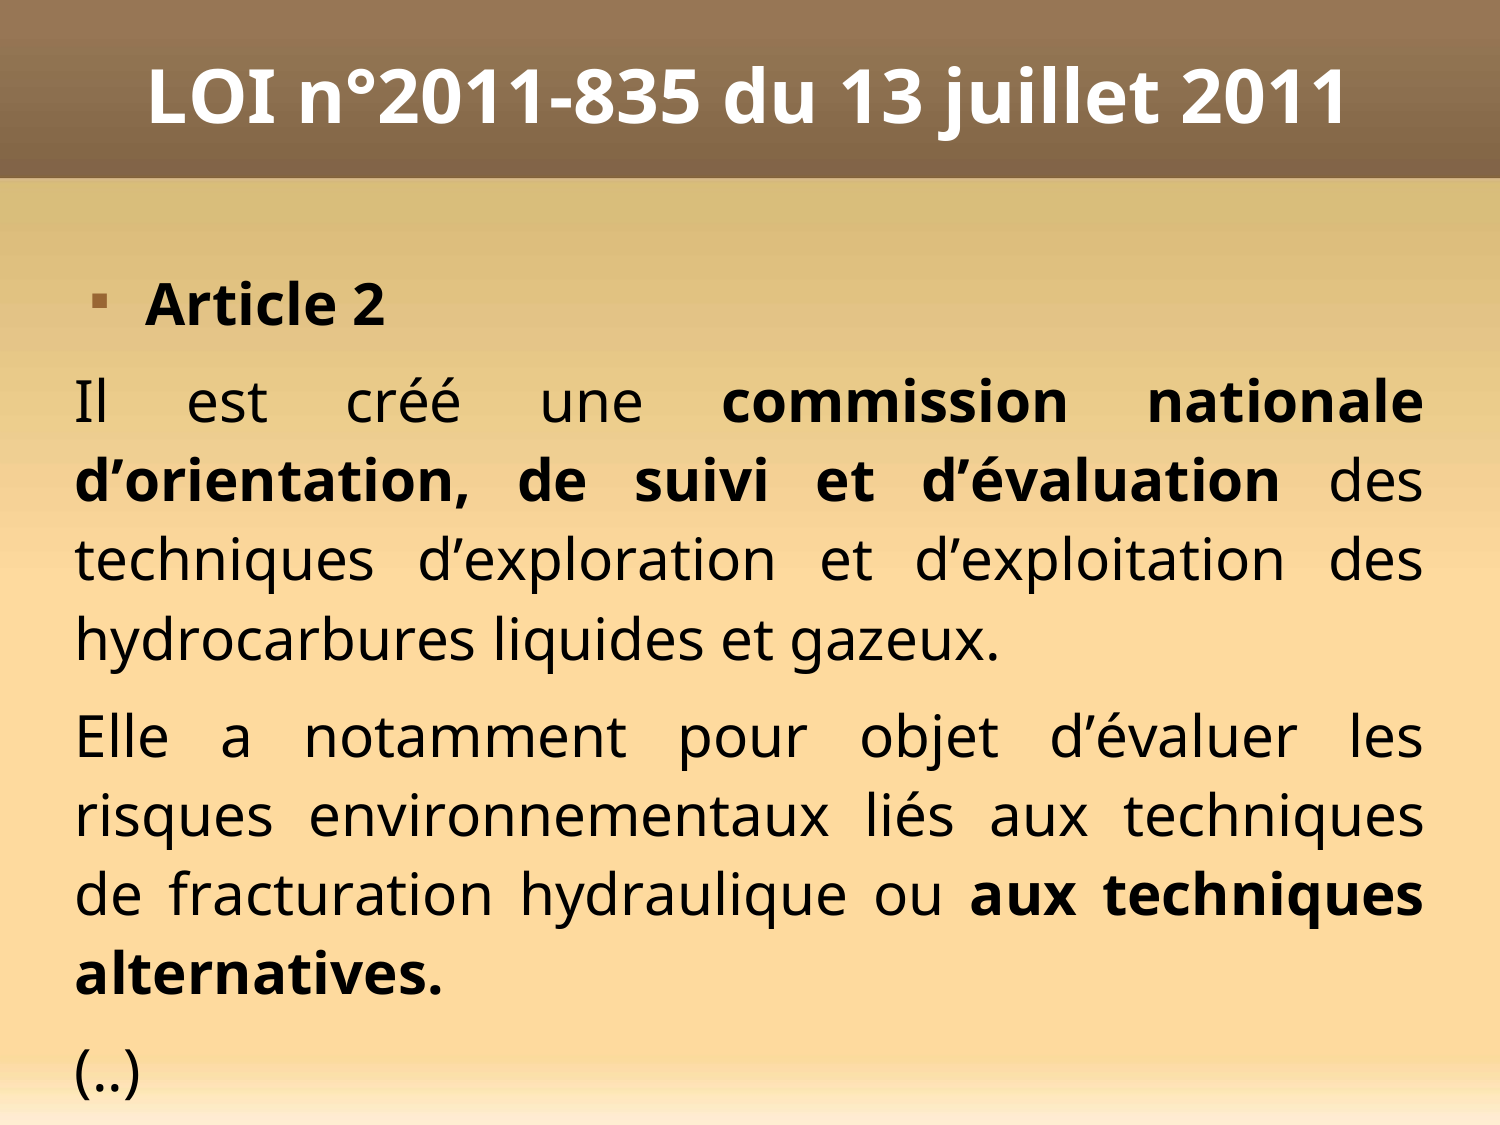

# LOI n°2011-835 du 13 juillet 2011
Article 2
Il est créé une commission nationale d’orientation, de suivi et d’évaluation des techniques d’exploration et d’exploitation des hydrocarbures liquides et gazeux.
Elle a notamment pour objet d’évaluer les risques environnementaux liés aux techniques de fracturation hydraulique ou aux techniques alternatives.
(..)